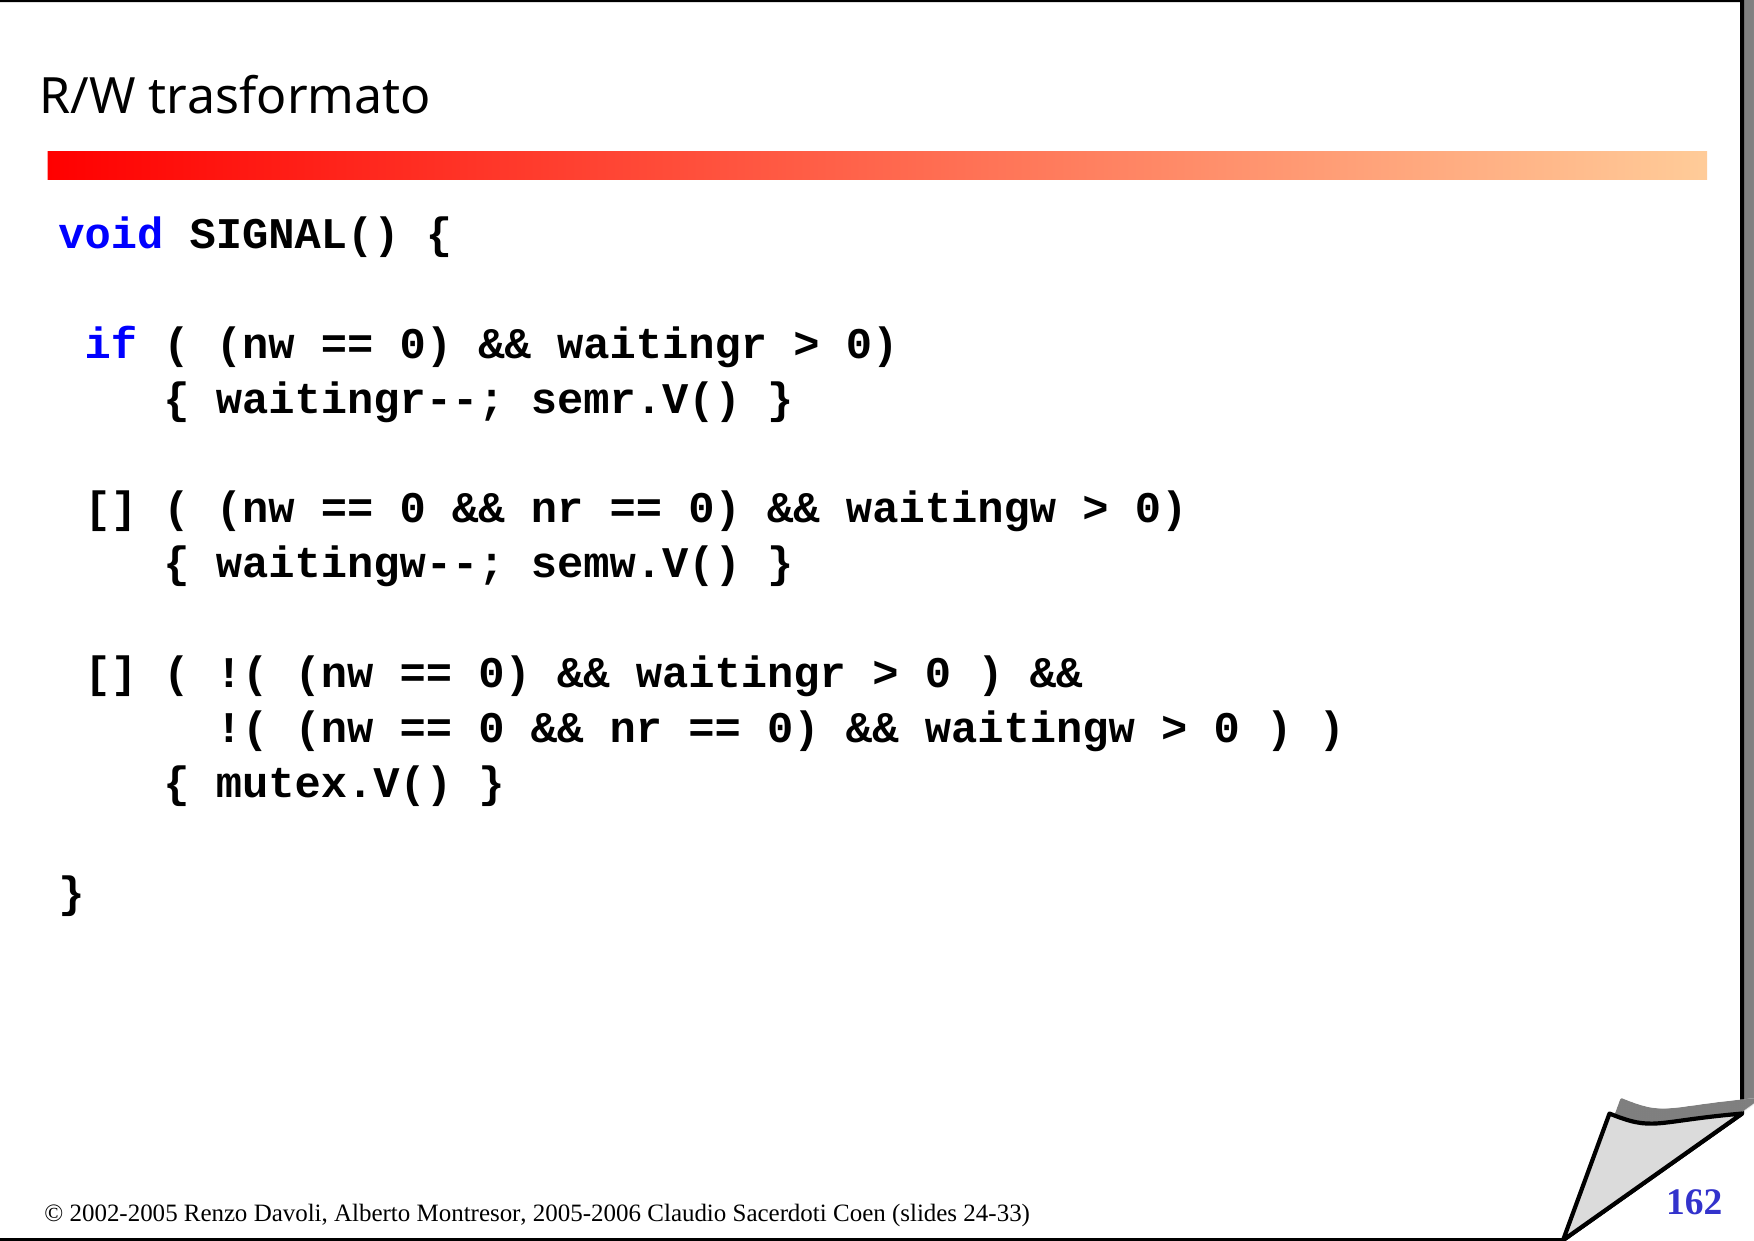

# R/W trasformato
void SIGNAL() {
 if ( (nw == 0) && waitingr > 0)
 { waitingr--; semr.V() }
 [] ( (nw == 0 && nr == 0) && waitingw > 0)
 { waitingw--; semw.V() }
 [] ( !( (nw == 0) && waitingr > 0 ) &&
 !( (nw == 0 && nr == 0) && waitingw > 0 ) )
 { mutex.V() }
}